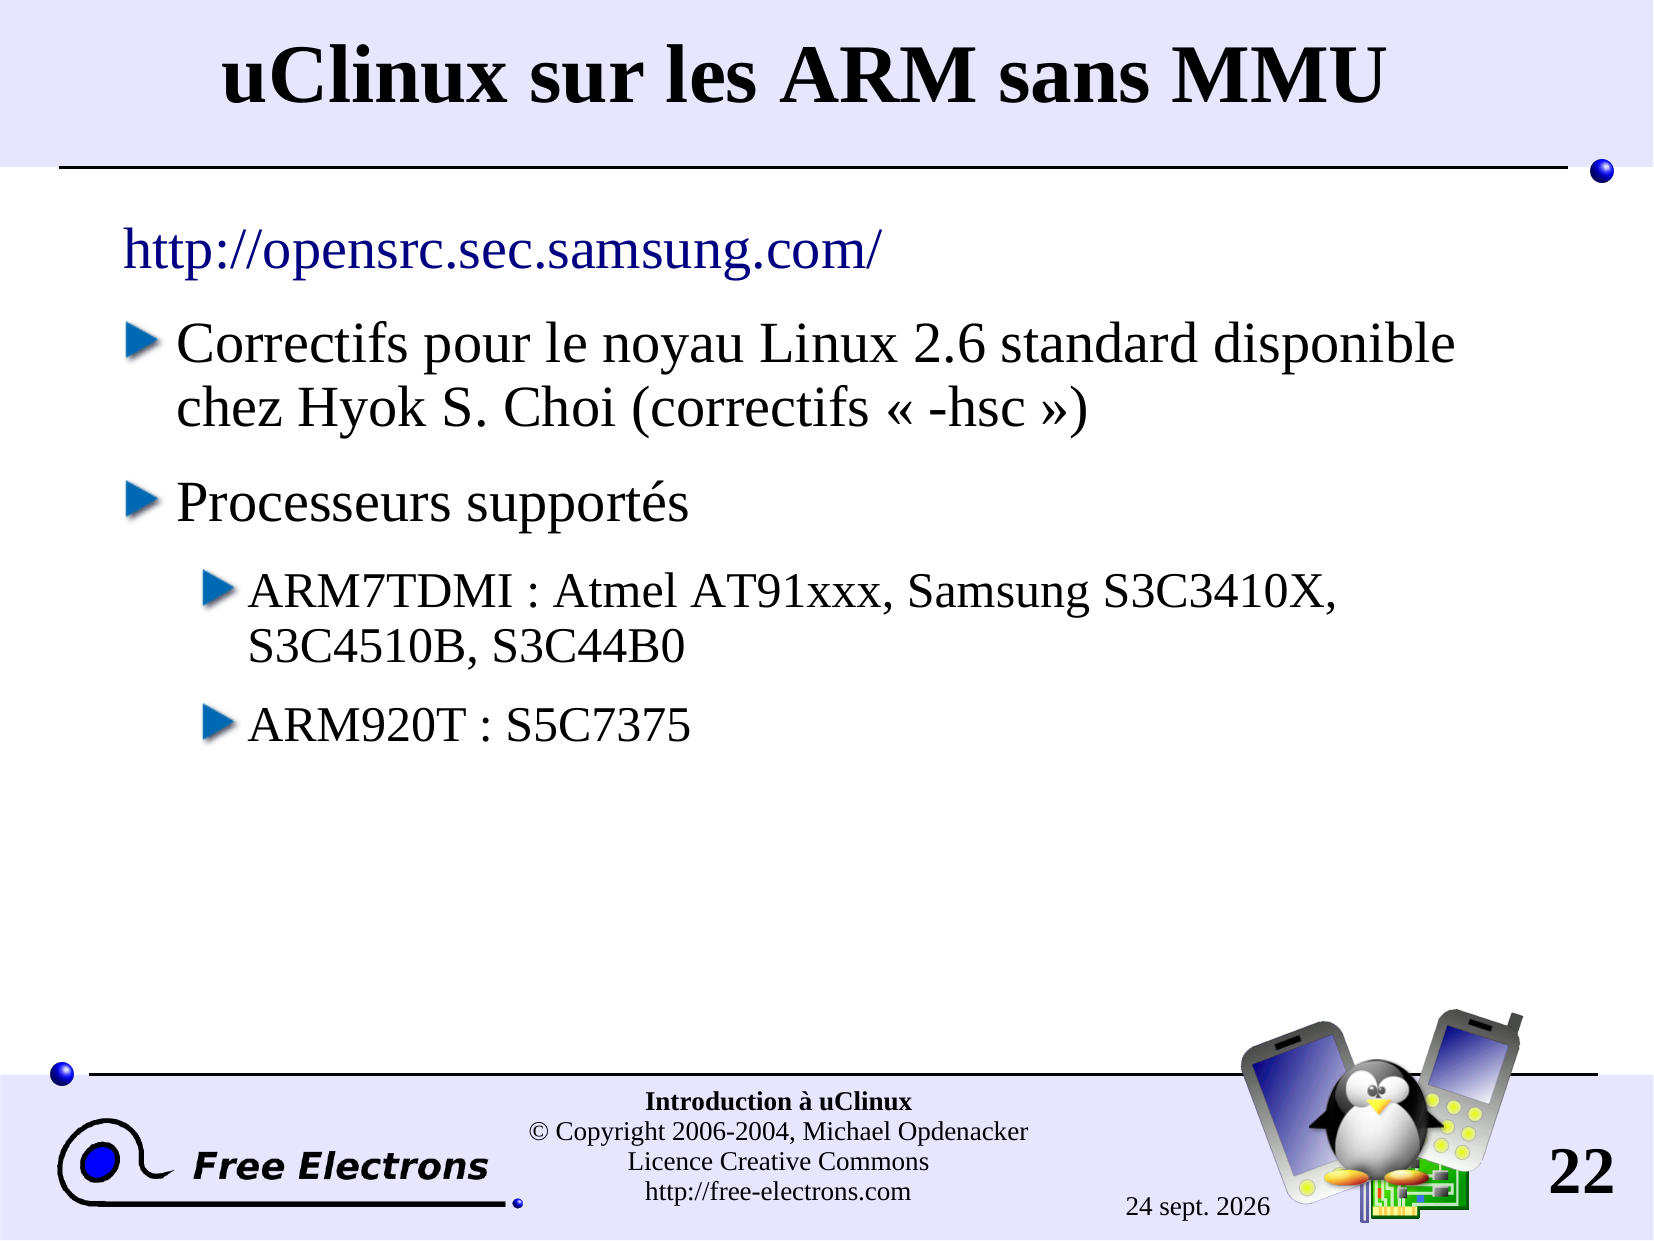

# uClinux sur les ARM sans MMU
http://opensrc.sec.samsung.com/
Correctifs pour le noyau Linux 2.6 standard disponible chez Hyok S. Choi (correctifs « -hsc »)
Processeurs supportés
ARM7TDMI : Atmel AT91xxx, Samsung S3C3410X, S3C4510B, S3C44B0
ARM920T : S5C7375